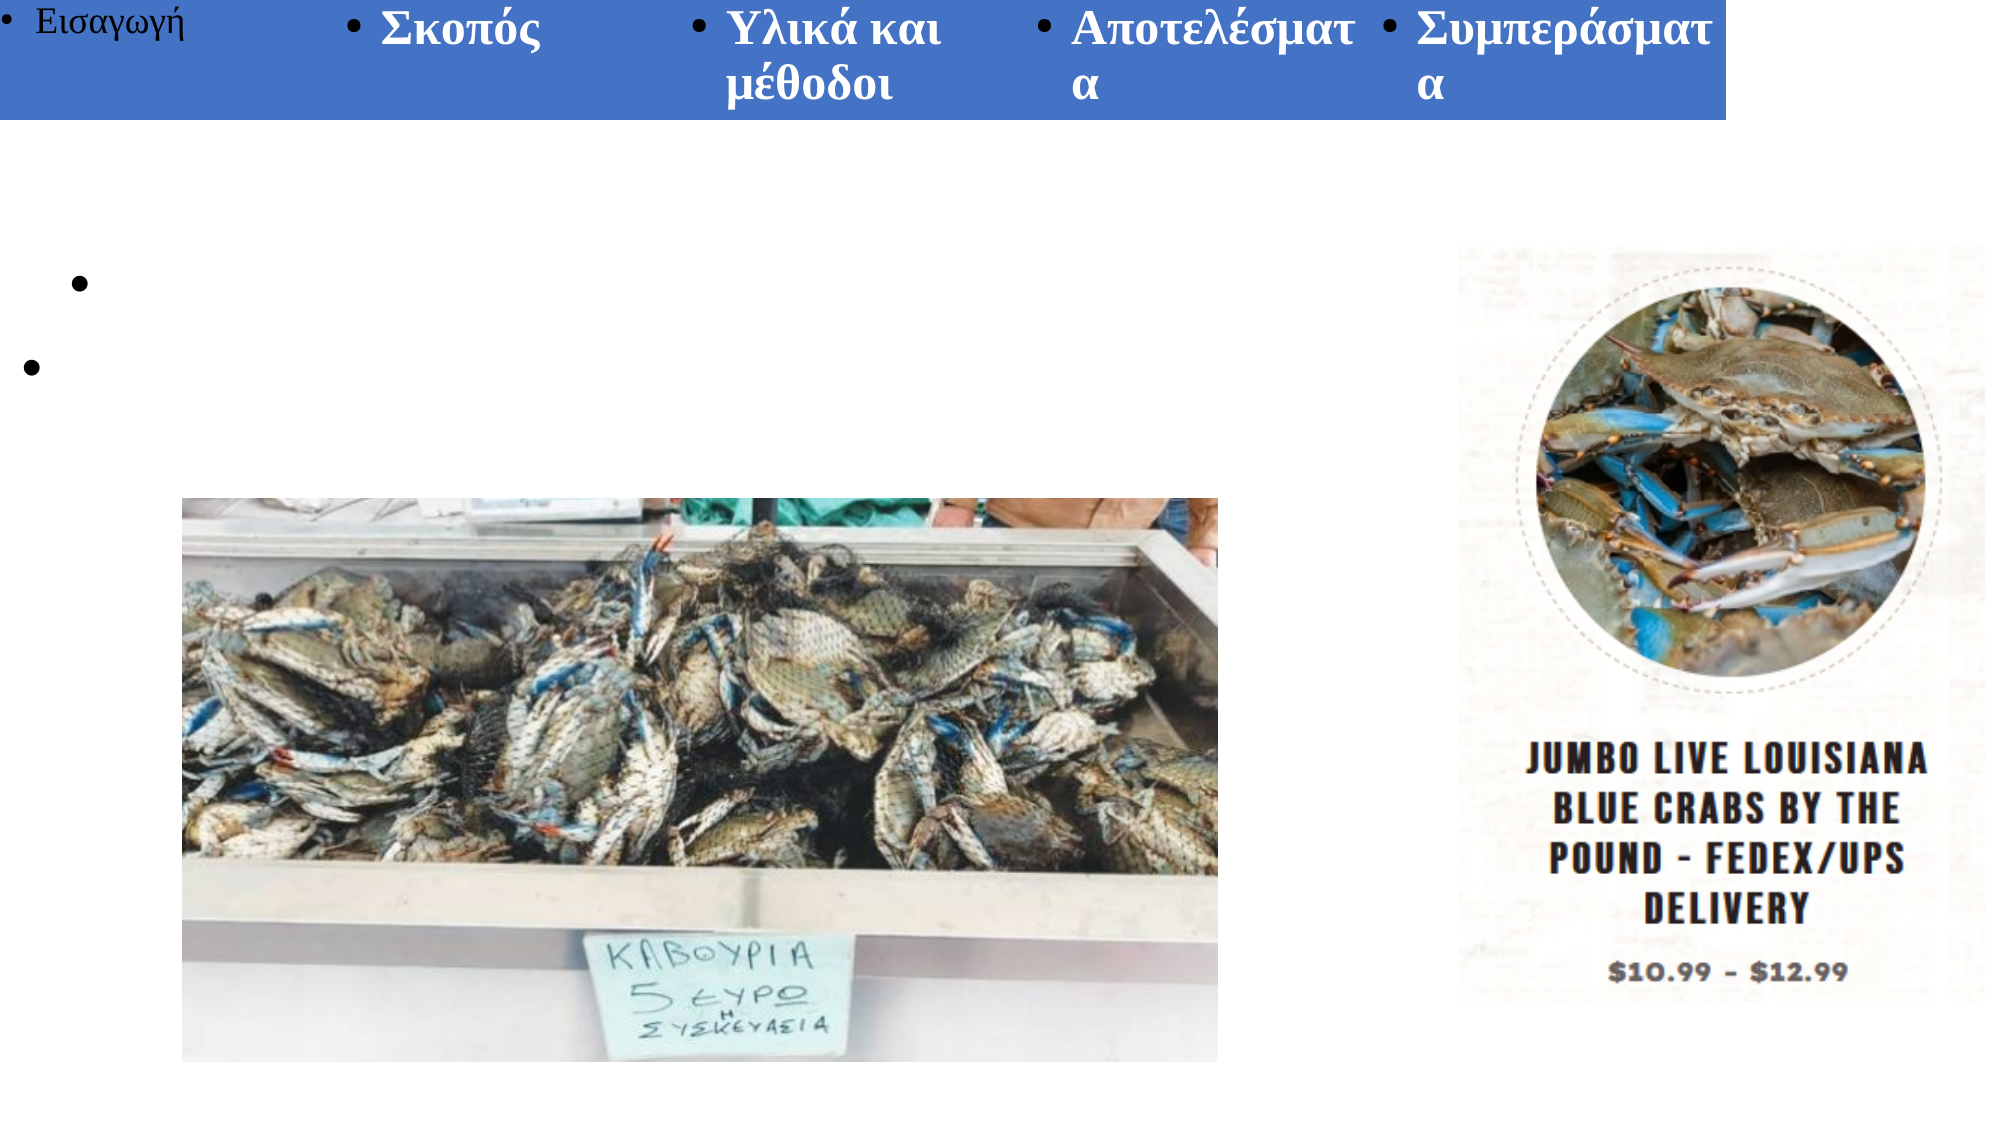

| Εισαγωγή | Σκοπός | Υλικά και μέθοδοι | Αποτελέσματα | Συμπεράσματα |
| --- | --- | --- | --- | --- |
Φτηνότερη πρώτη ύλη στην Ελλάδα από το εξωτερικό
Προώθηση ενός προϊόντος που χρησιμοποιείται σε πολλές κουζίνες του εξωτερικού
10-12 ευρώ